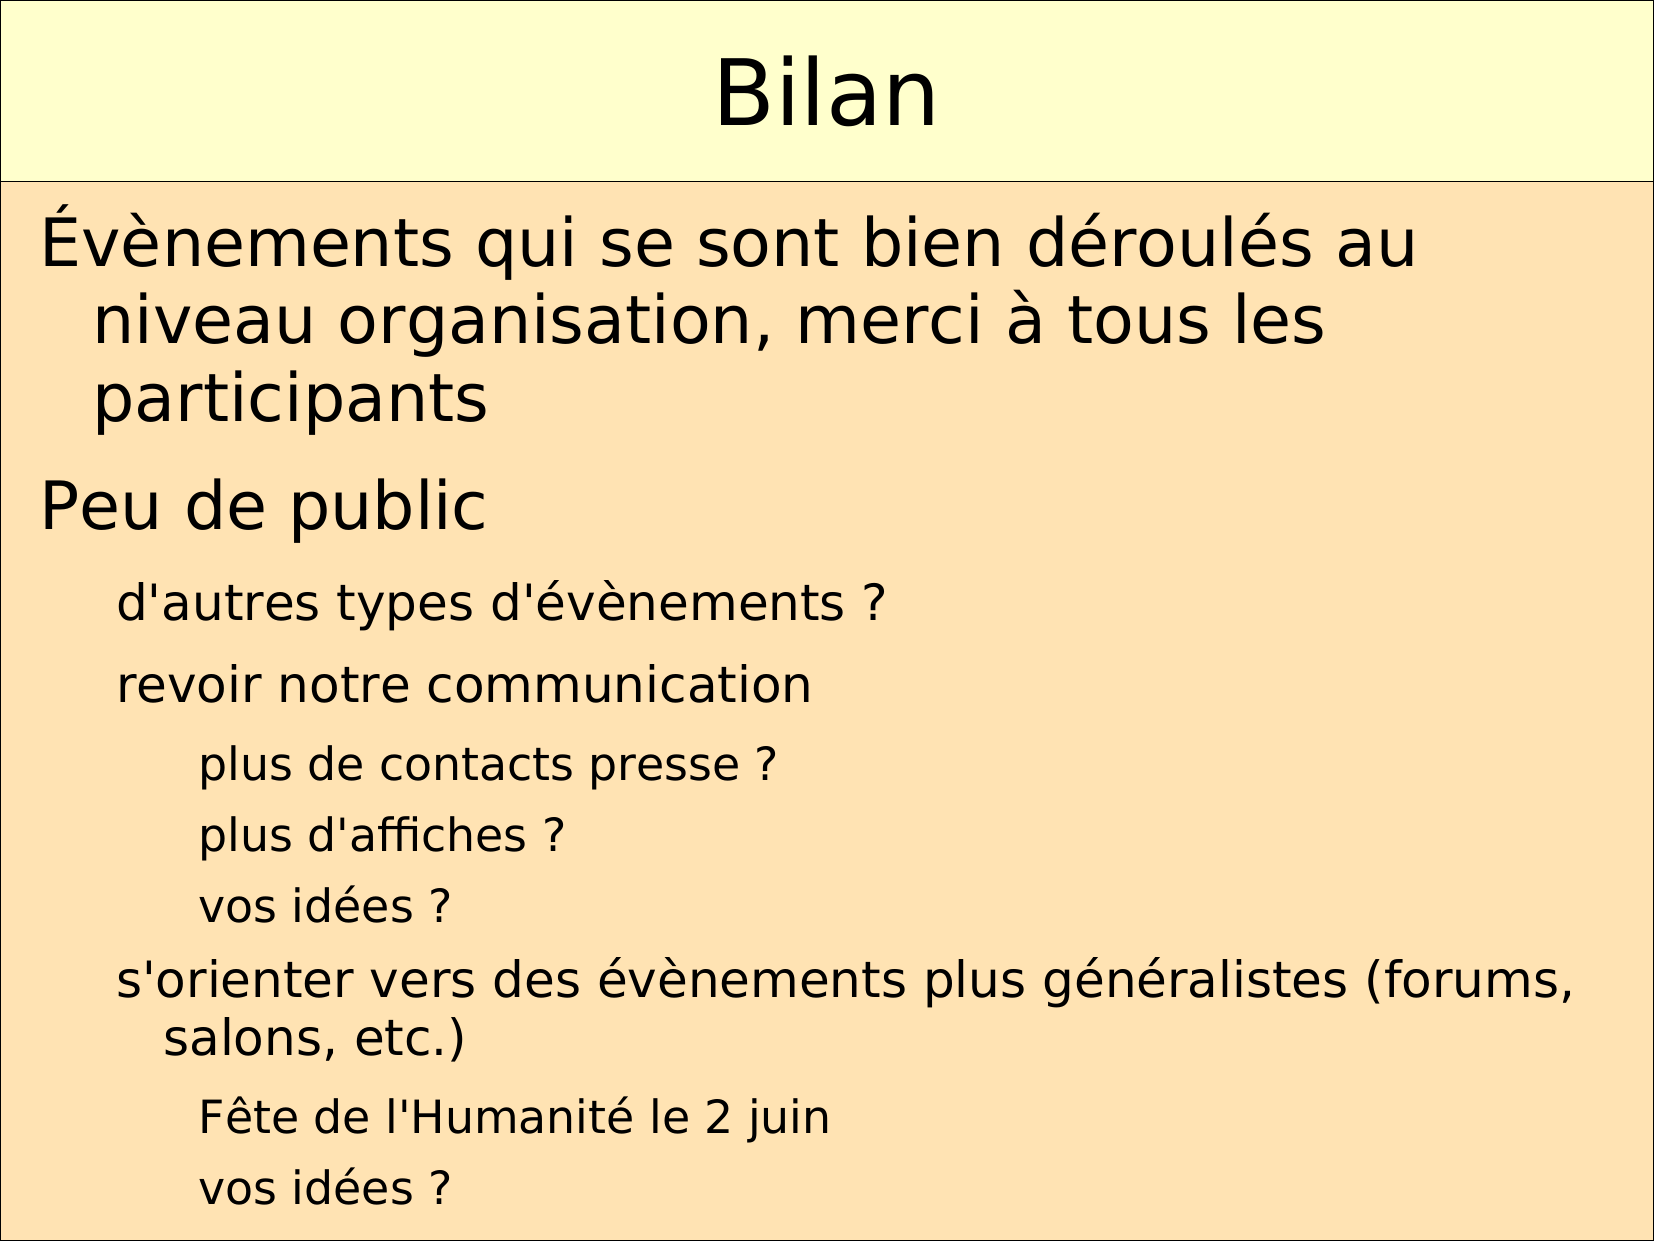

# Bilan
Évènements qui se sont bien déroulés au niveau organisation, merci à tous les participants
Peu de public
d'autres types d'évènements ?
revoir notre communication
plus de contacts presse ?
plus d'affiches ?
vos idées ?
s'orienter vers des évènements plus généralistes (forums, salons, etc.)
Fête de l'Humanité le 2 juin
vos idées ?